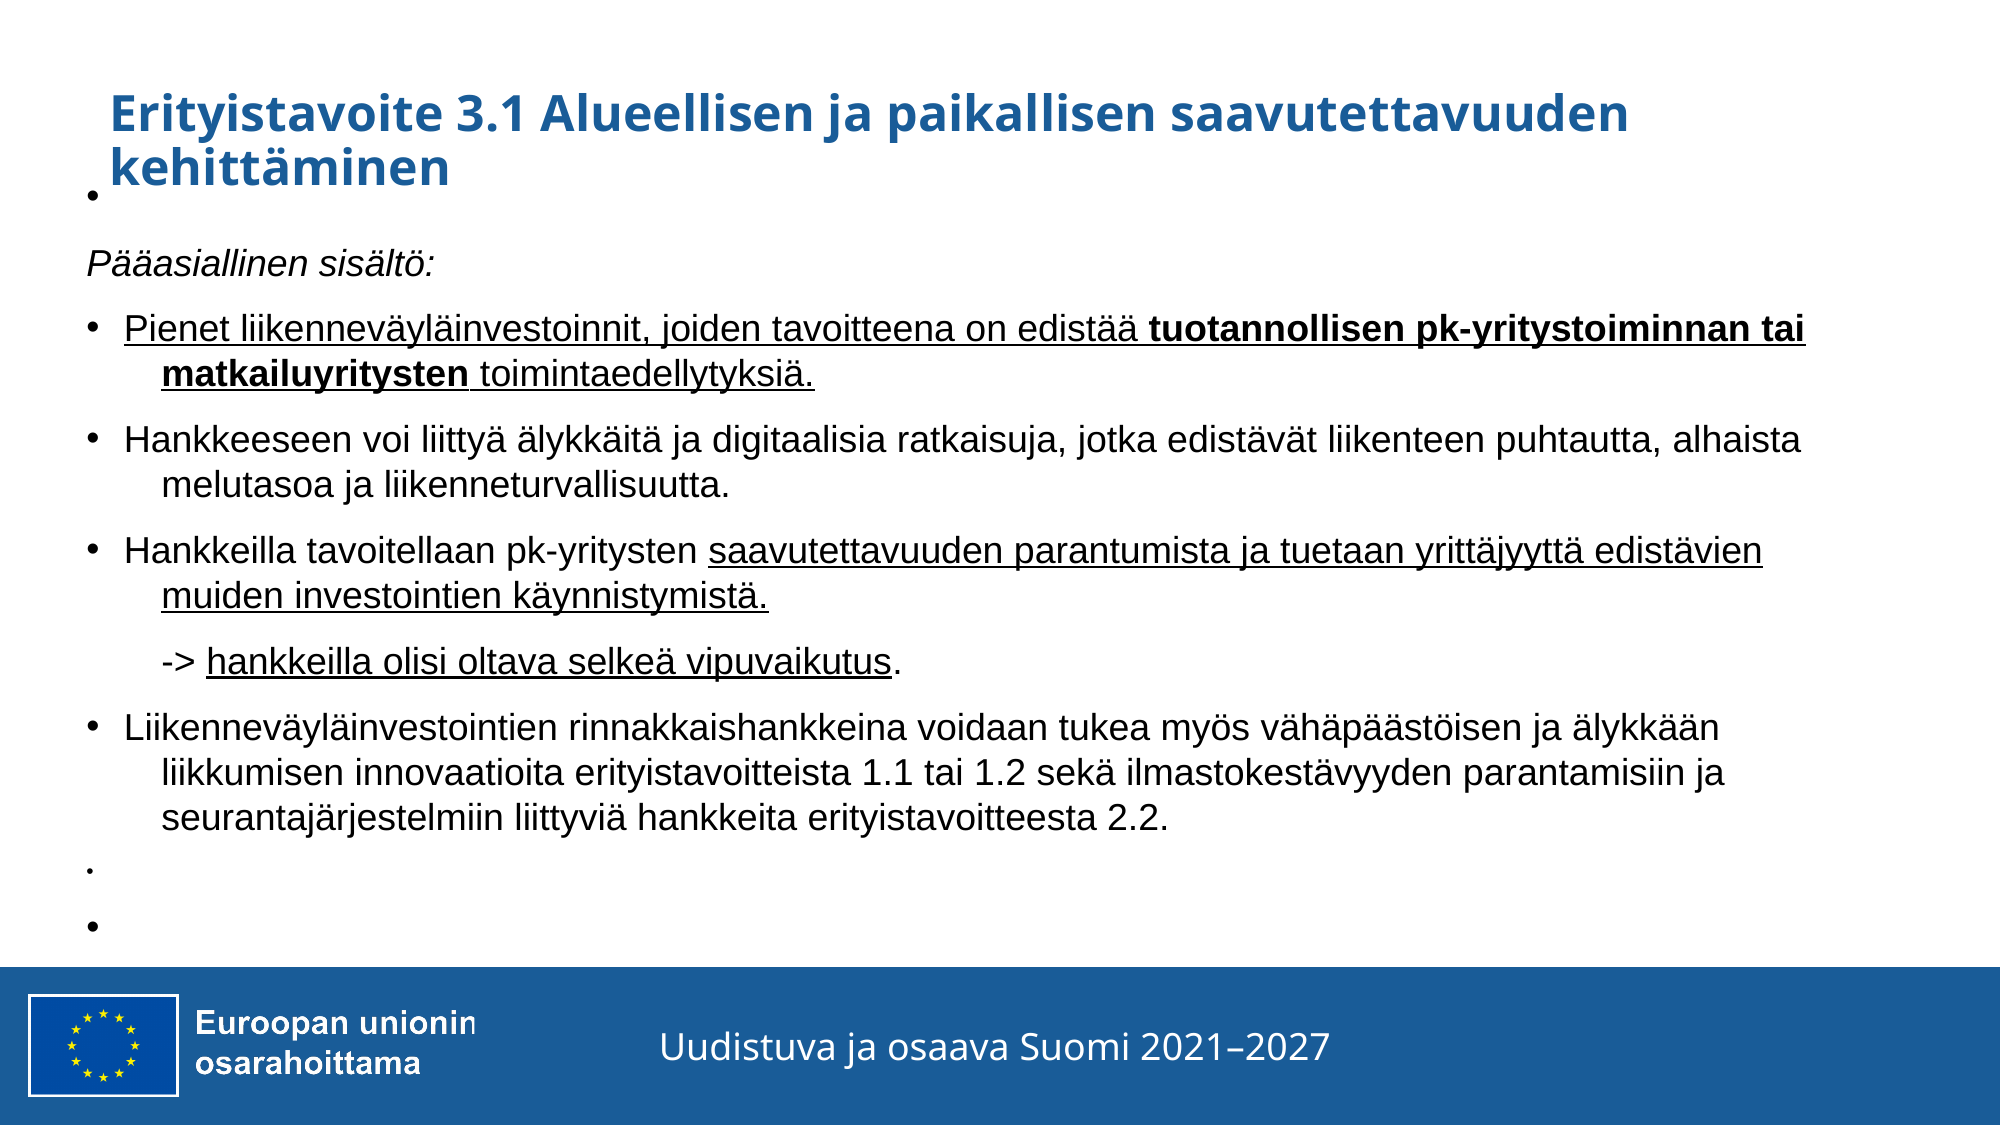

# Erityistavoite 3.1 Alueellisen ja paikallisen saavutettavuuden kehittäminen
Pääasiallinen sisältö:
Pienet liikenneväyläinvestoinnit, joiden tavoitteena on edistää tuotannollisen pk-yritystoiminnan tai matkailuyritysten toimintaedellytyksiä.
Hankkeeseen voi liittyä älykkäitä ja digitaalisia ratkaisuja, jotka edistävät liikenteen puhtautta, alhaista melutasoa ja liikenneturvallisuutta.
Hankkeilla tavoitellaan pk-yritysten saavutettavuuden parantumista ja tuetaan yrittäjyyttä edistävien muiden investointien käynnistymistä.
	-> hankkeilla olisi oltava selkeä vipuvaikutus.
Liikenneväyläinvestointien rinnakkaishankkeina voidaan tukea myös vähäpäästöisen ja älykkään liikkumisen innovaatioita erityistavoitteista 1.1 tai 1.2 sekä ilmastokestävyyden parantamisiin ja seurantajärjestelmiin liittyviä hankkeita erityistavoitteesta 2.2.